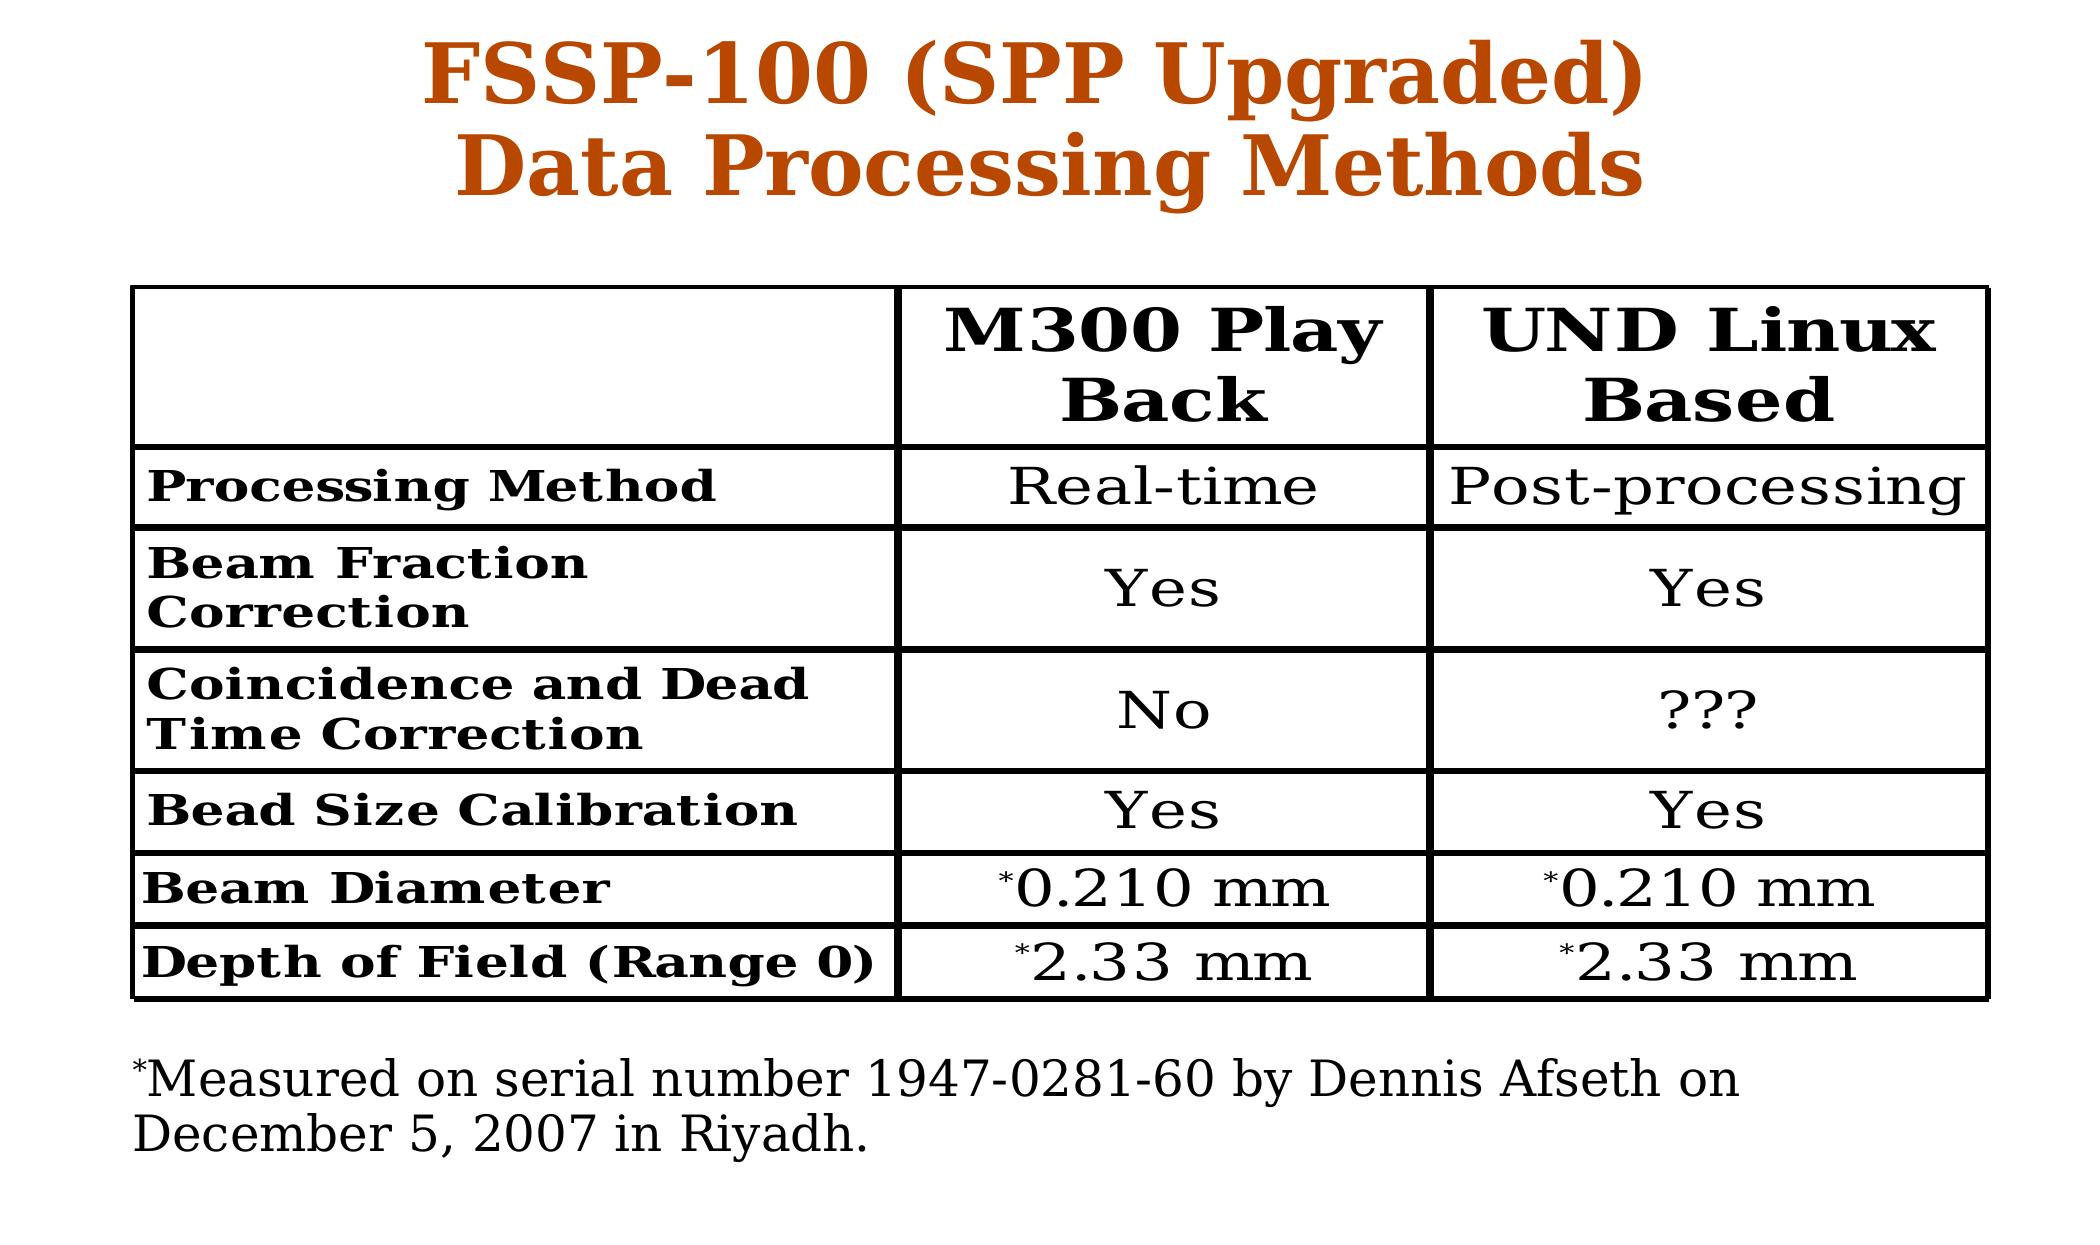

FSSP-100 (SPP Upgraded)
Data Processing Methods
*Measured on serial number 1947-0281-60 by Dennis Afseth on December 5, 2007 in Riyadh.